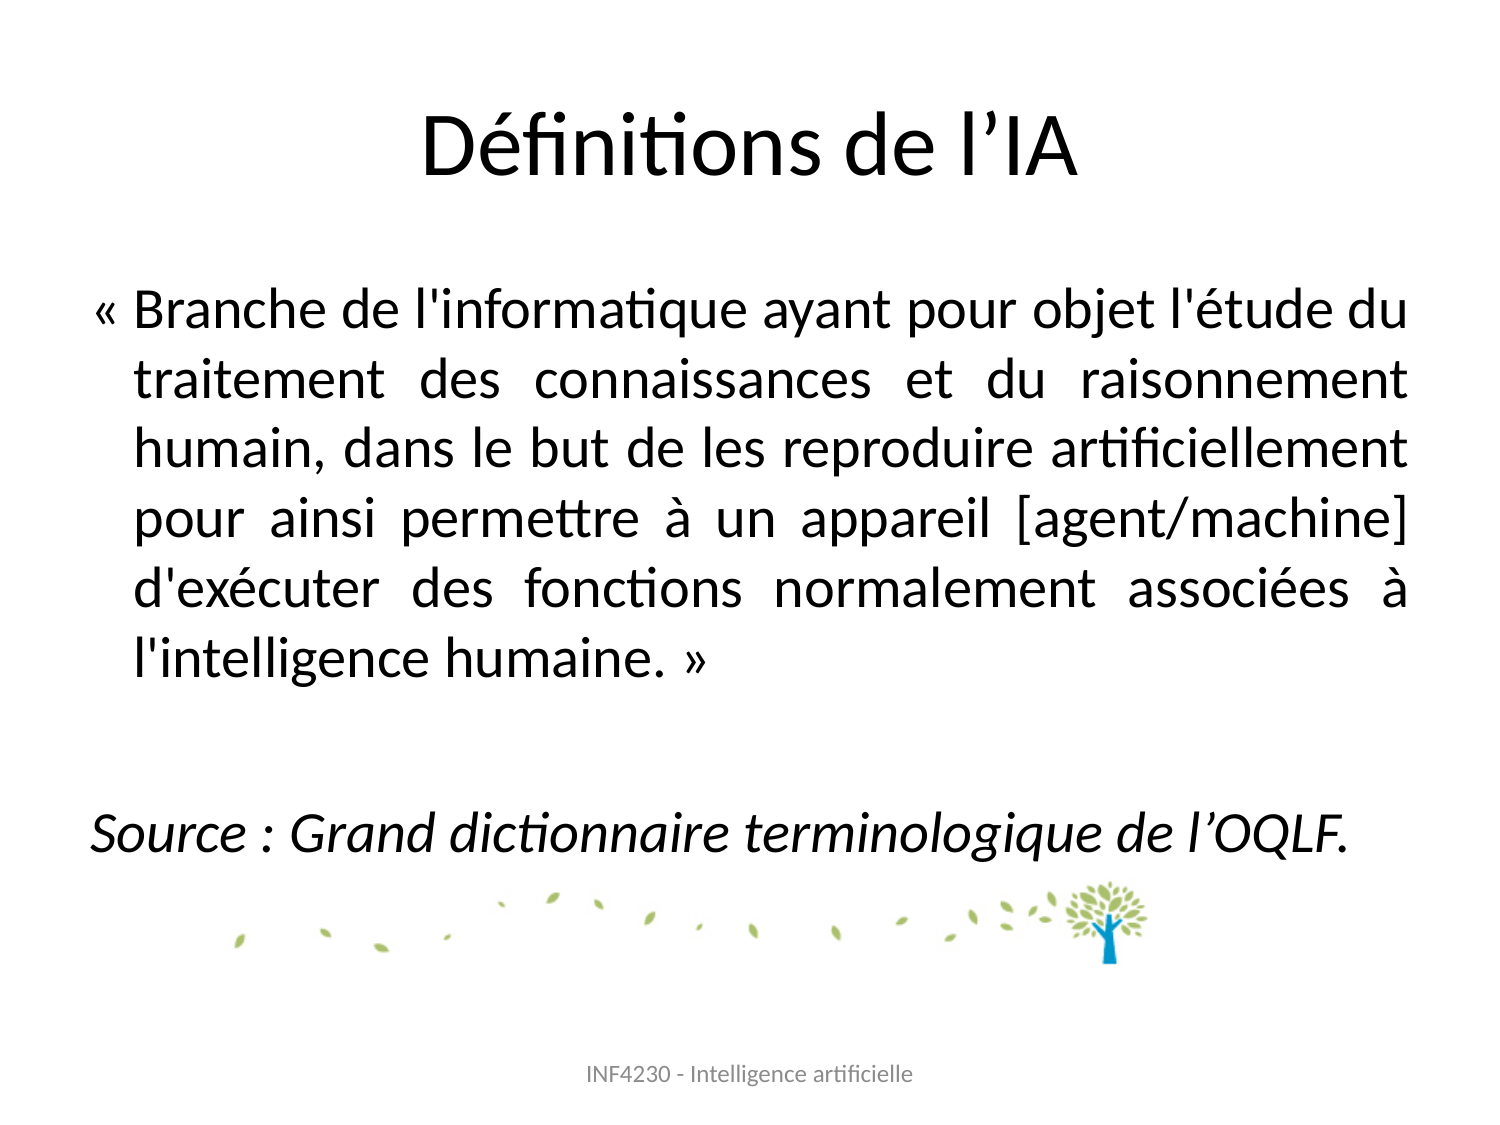

# Définitions de l’IA
« Branche de l'informatique ayant pour objet l'étude du traitement des connaissances et du raisonnement humain, dans le but de les reproduire artificiellement pour ainsi permettre à un appareil [agent/machine] d'exécuter des fonctions normalement associées à l'intelligence humaine. »
Source : Grand dictionnaire terminologique de l’OQLF.
INF4230 - Intelligence artificielle